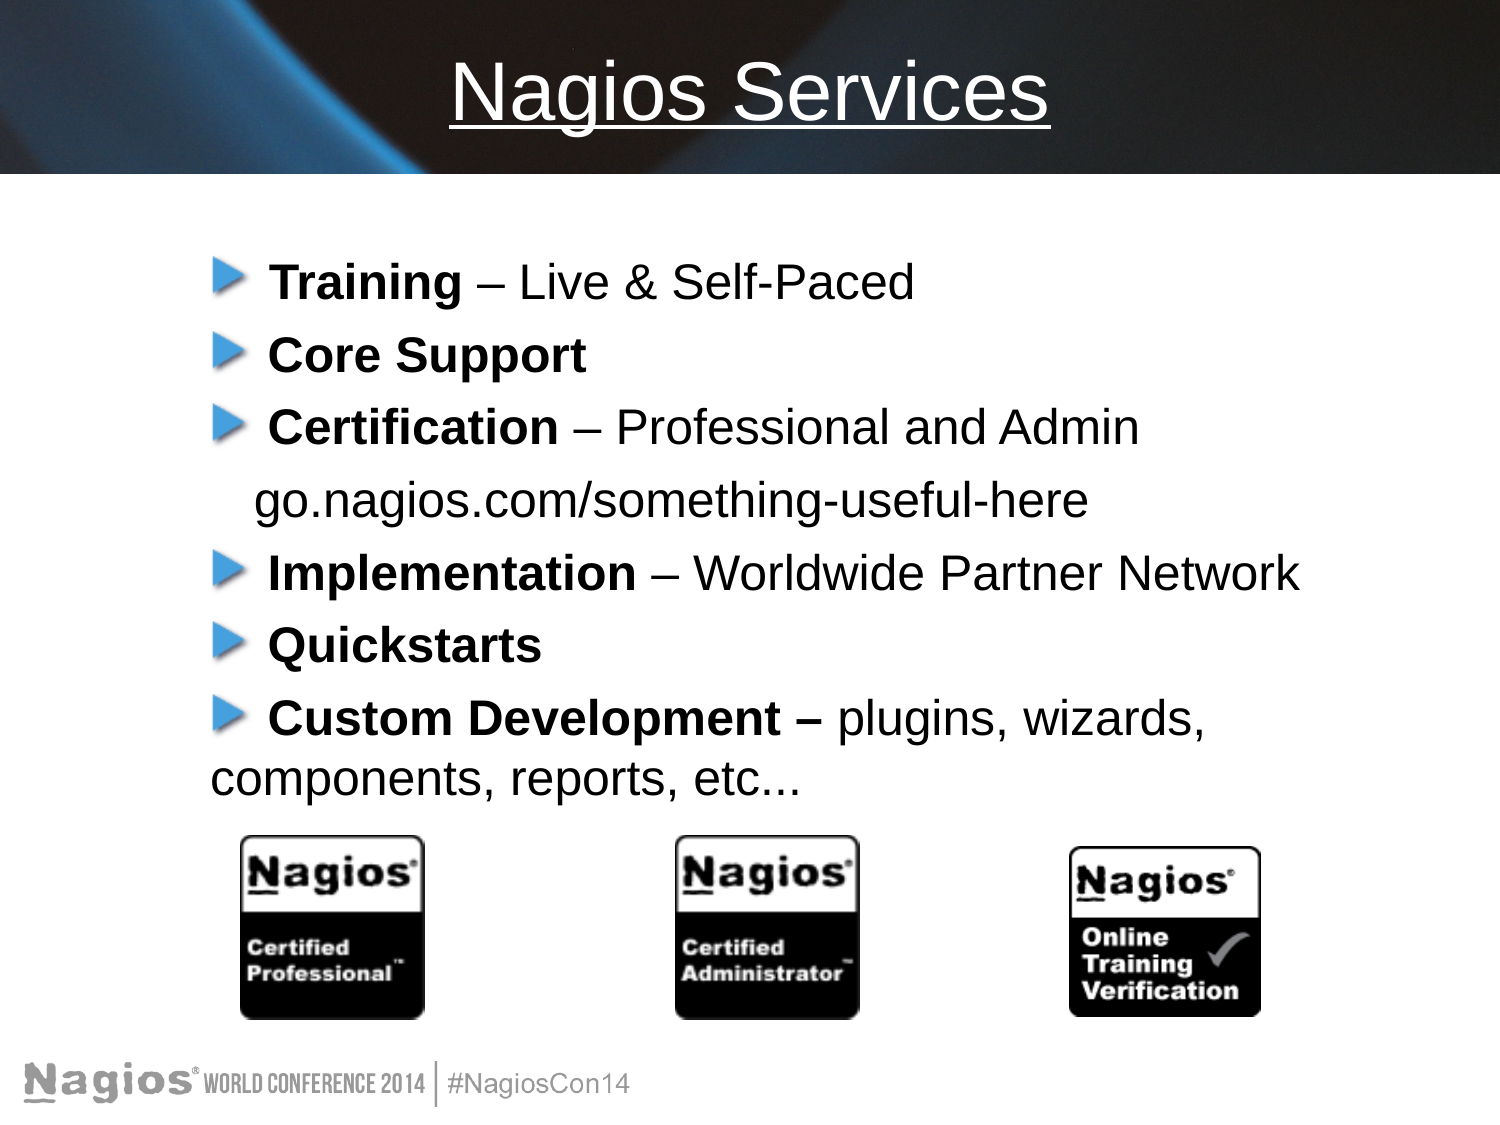

# Nagios Services
 Training – Live & Self-Paced
 Core Support
 Certification – Professional and Admin
go.nagios.com/something-useful-here
 Implementation – Worldwide Partner Network
 Quickstarts
 Custom Development – plugins, wizards, components, reports, etc...